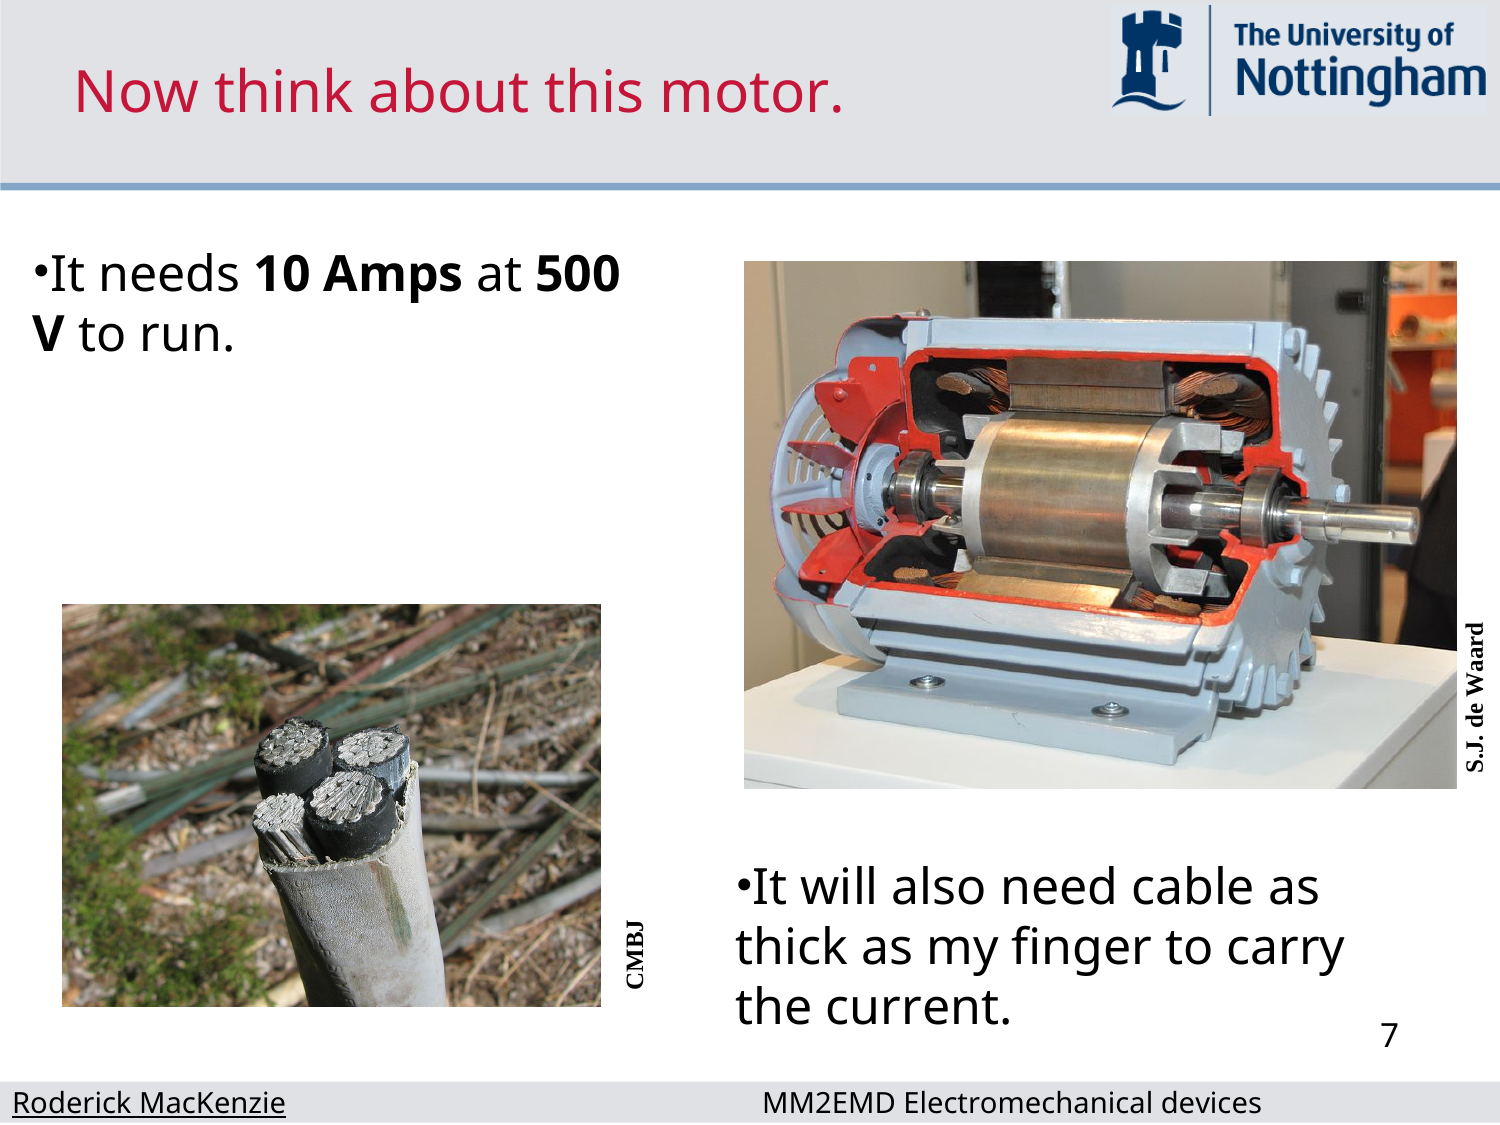

# Now think about this motor.
It needs 10 Amps at 500 V to run.
S.J. de Waard
It will also need cable as thick as my finger to carry the current.
CMBJ